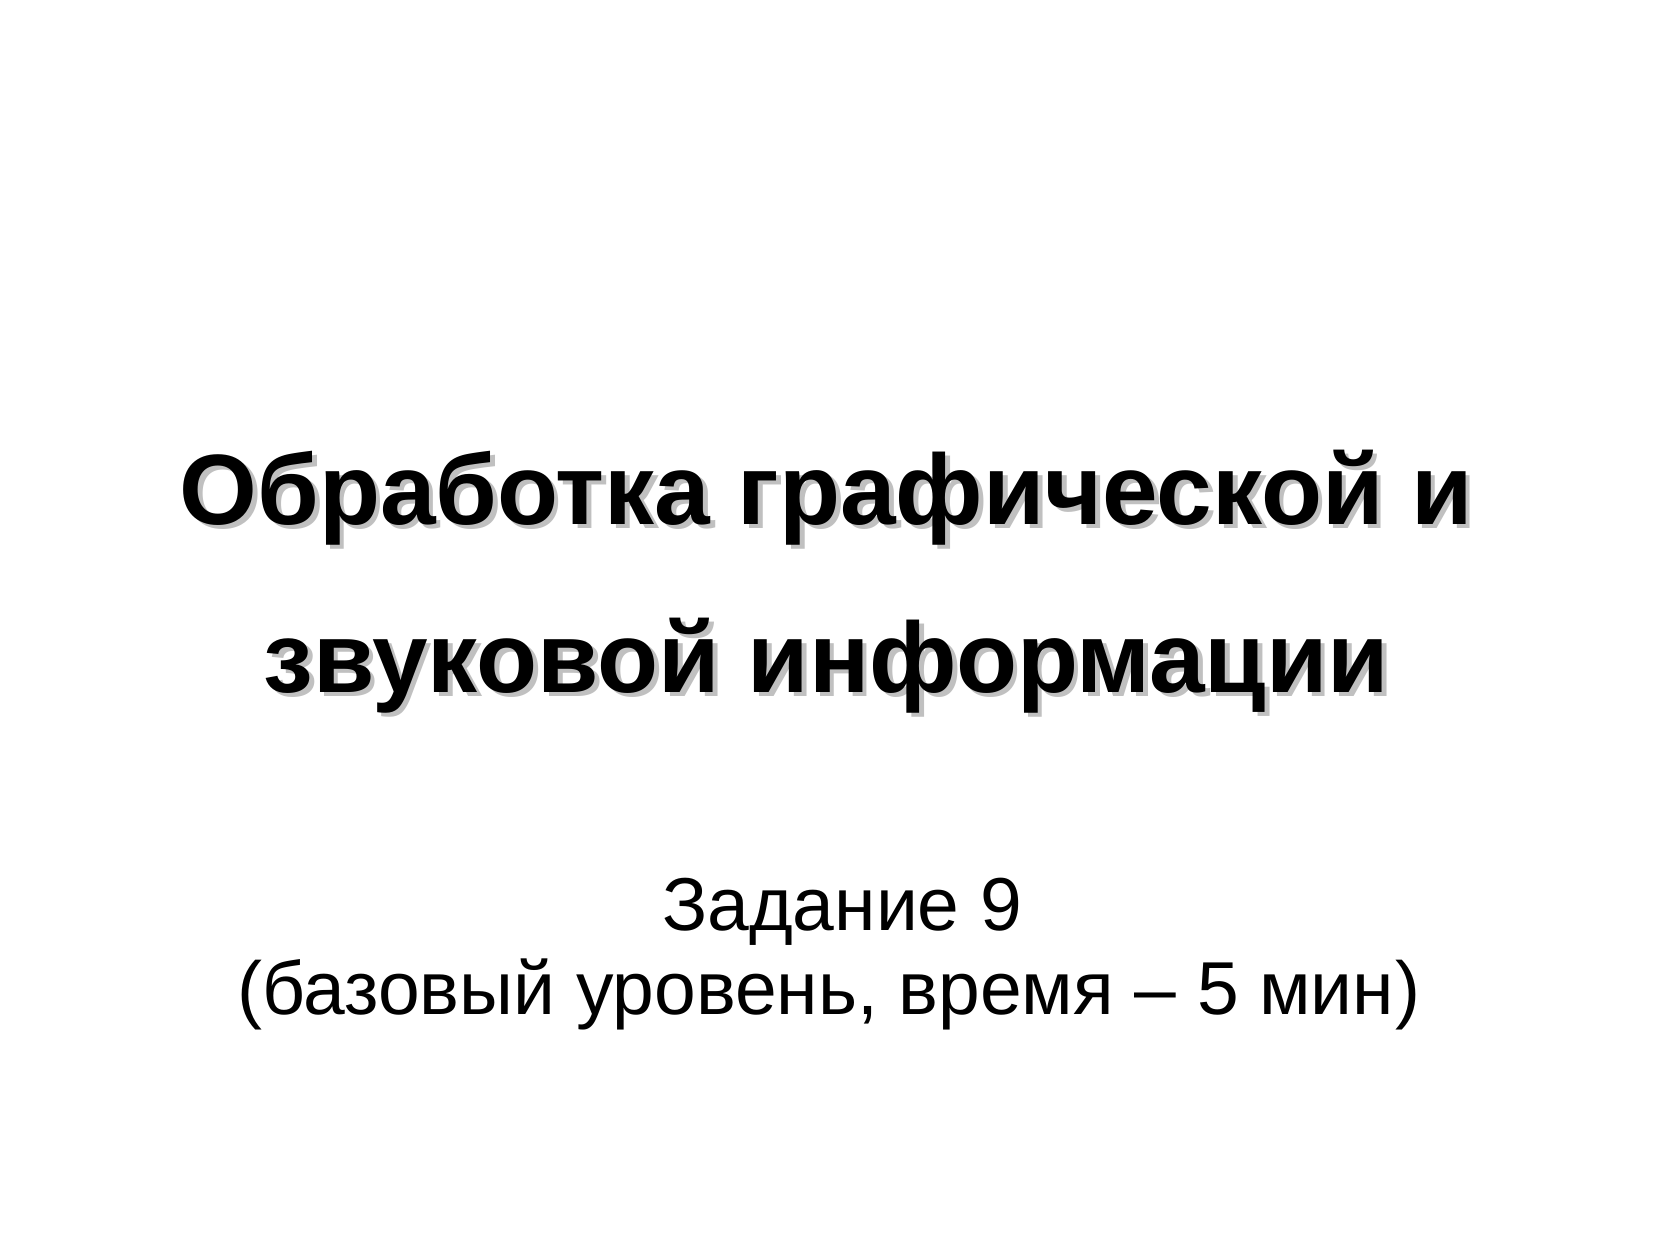

# Обработка графической и звуковой информации
Задание 9
(базовый уровень, время – 5 мин)